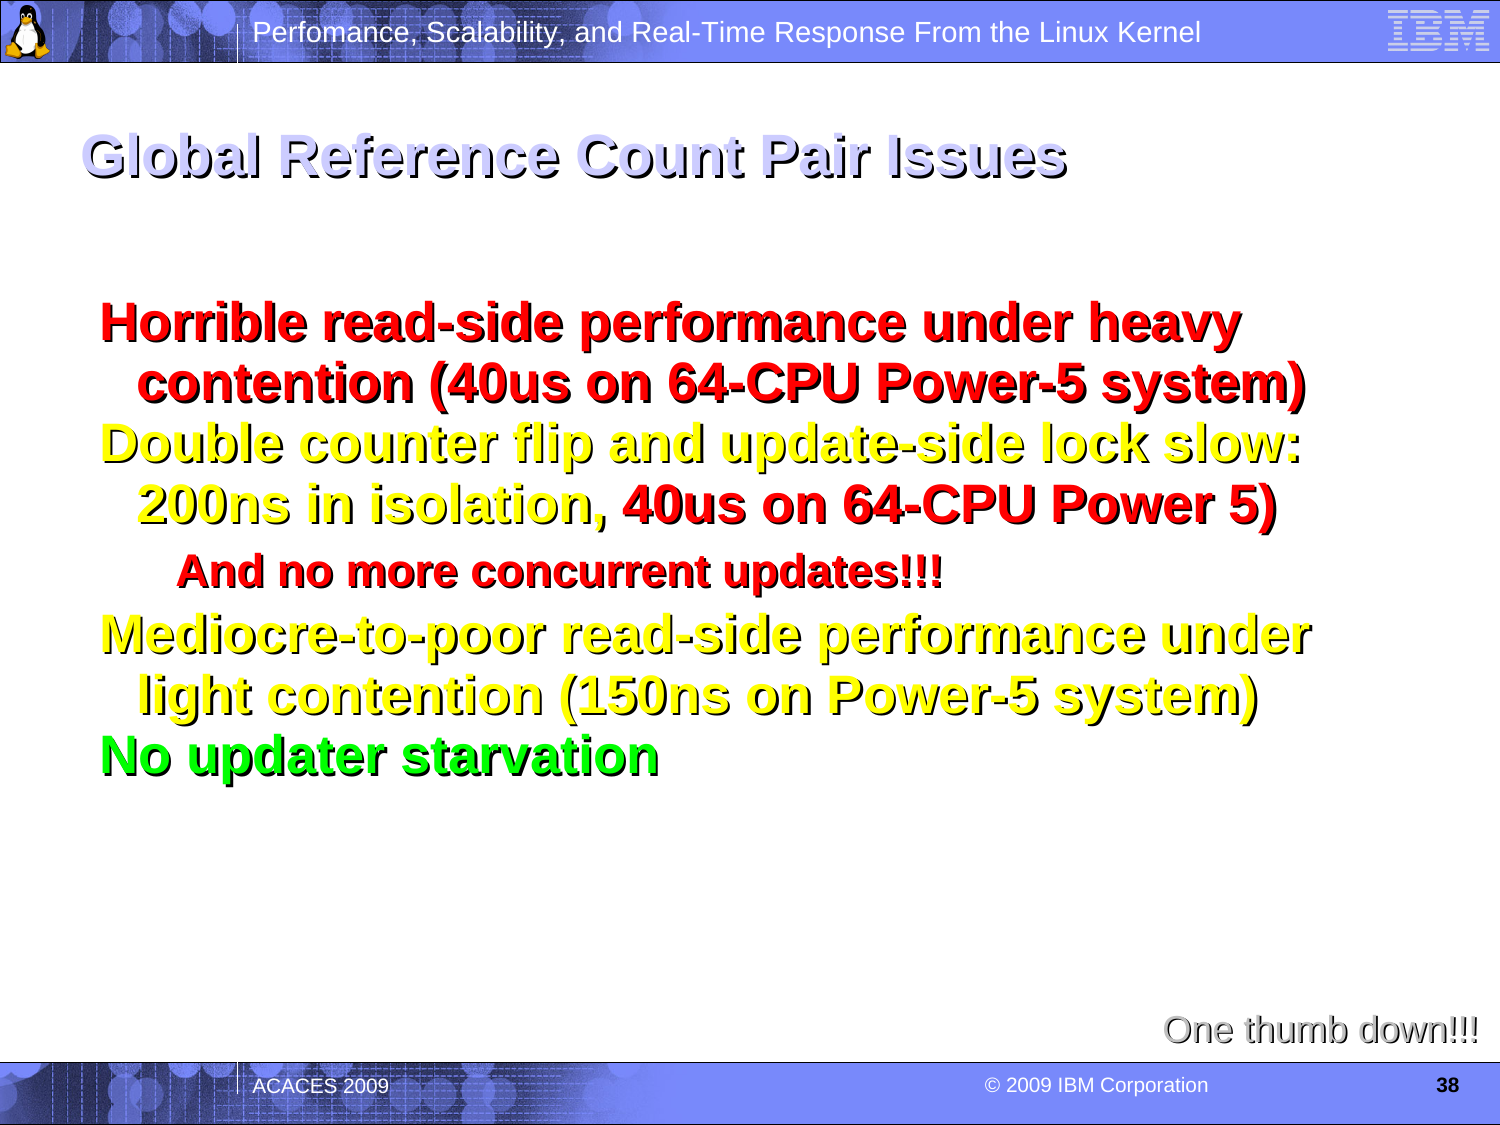

# Global Reference Count Pair Issues
Horrible read-side performance under heavy contention (40us on 64-CPU Power-5 system)
Double counter flip and update-side lock slow: 200ns in isolation, 40us on 64-CPU Power 5)
And no more concurrent updates!!!
Mediocre-to-poor read-side performance under light contention (150ns on Power-5 system)
No updater starvation
One thumb down!!!
38